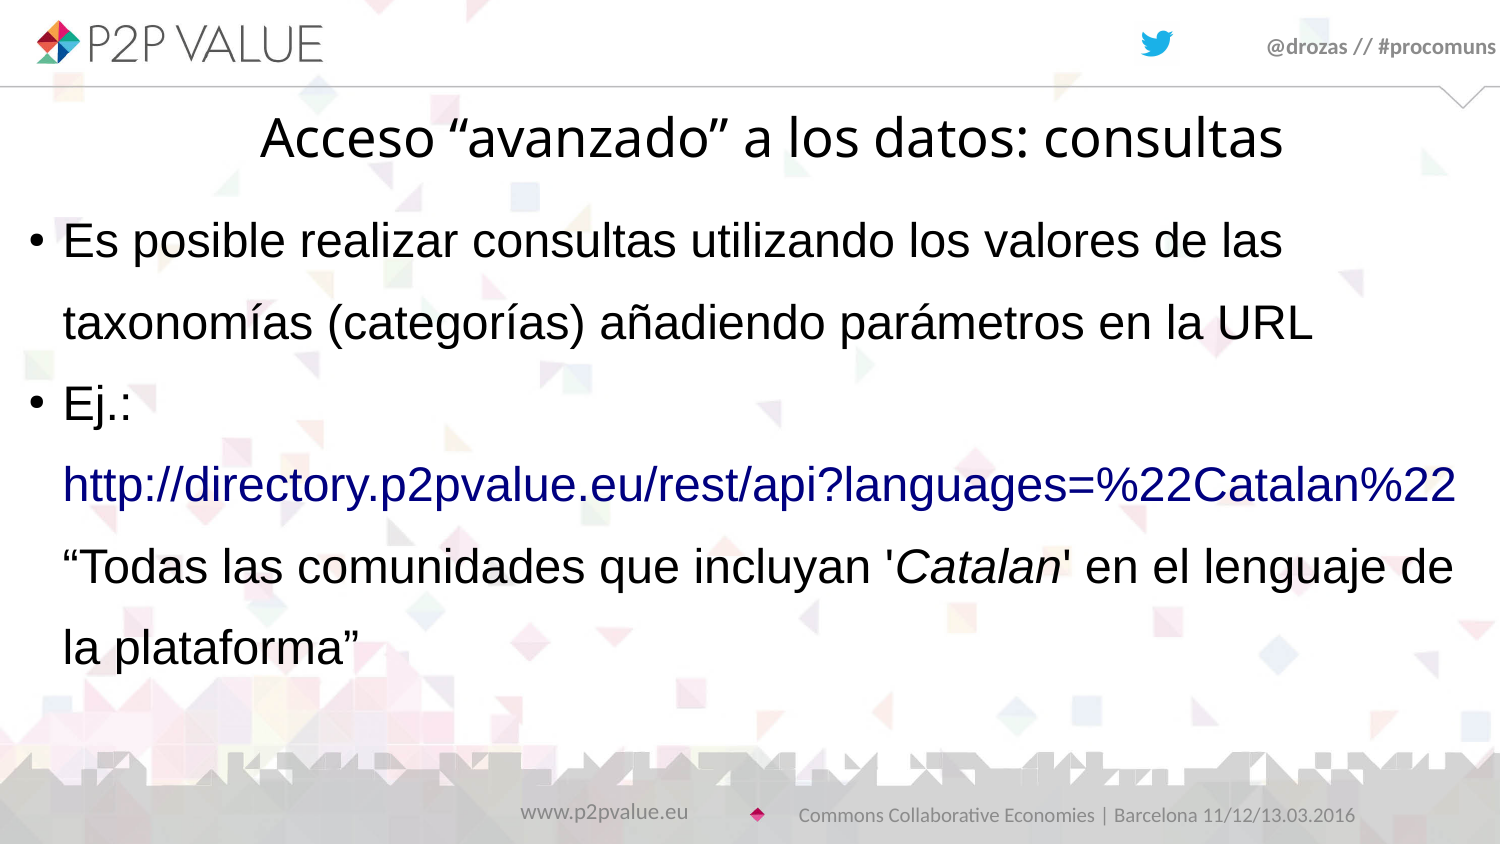

@drozas // #procomuns
# Acceso “avanzado” a los datos: consultas
Es posible realizar consultas utilizando los valores de las taxonomías (categorías) añadiendo parámetros en la URL
Ej.:http://directory.p2pvalue.eu/rest/api?languages=%22Catalan%22
“Todas las comunidades que incluyan 'Catalan' en el lenguaje de la plataforma”
www.p2pvalue.eu
Commons Collaborative Economies | Barcelona 11/12/13.03.2016